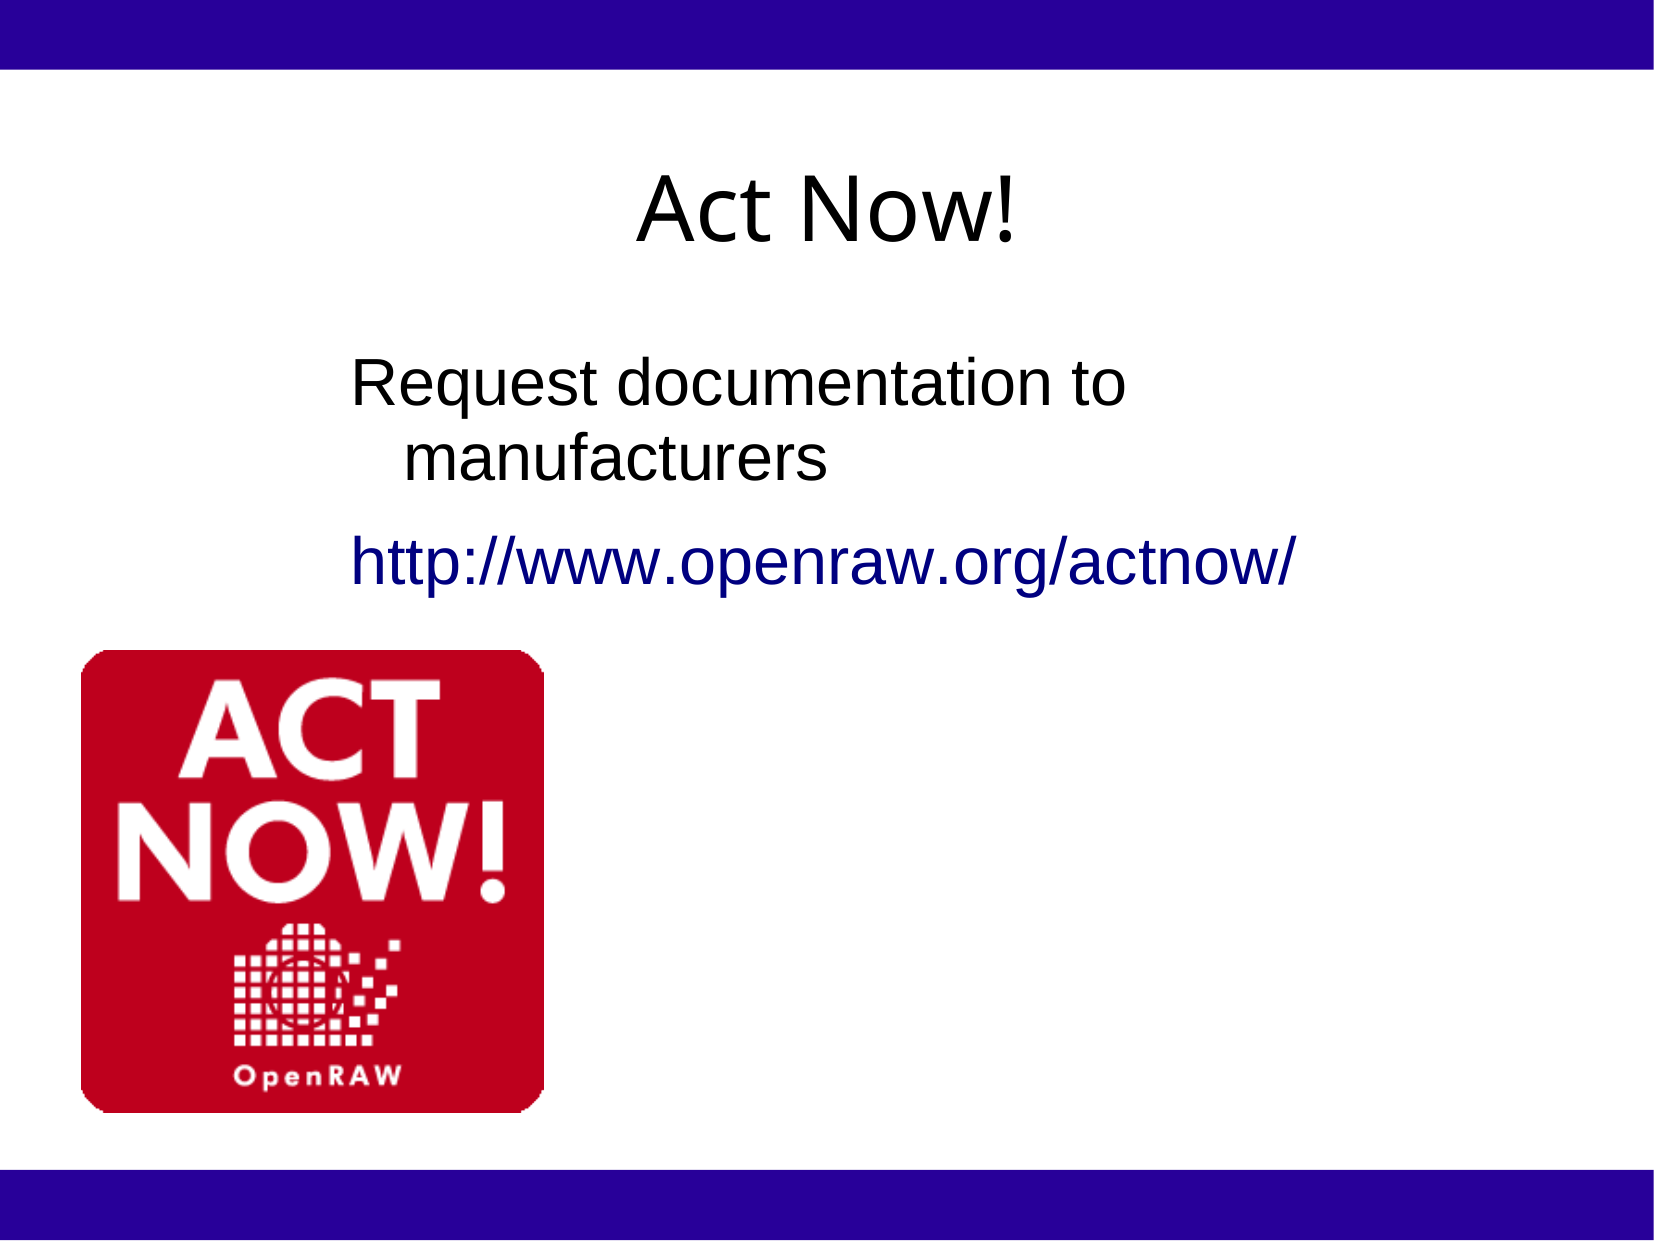

# Act Now!
Request documentation to manufacturers
http://www.openraw.org/actnow/